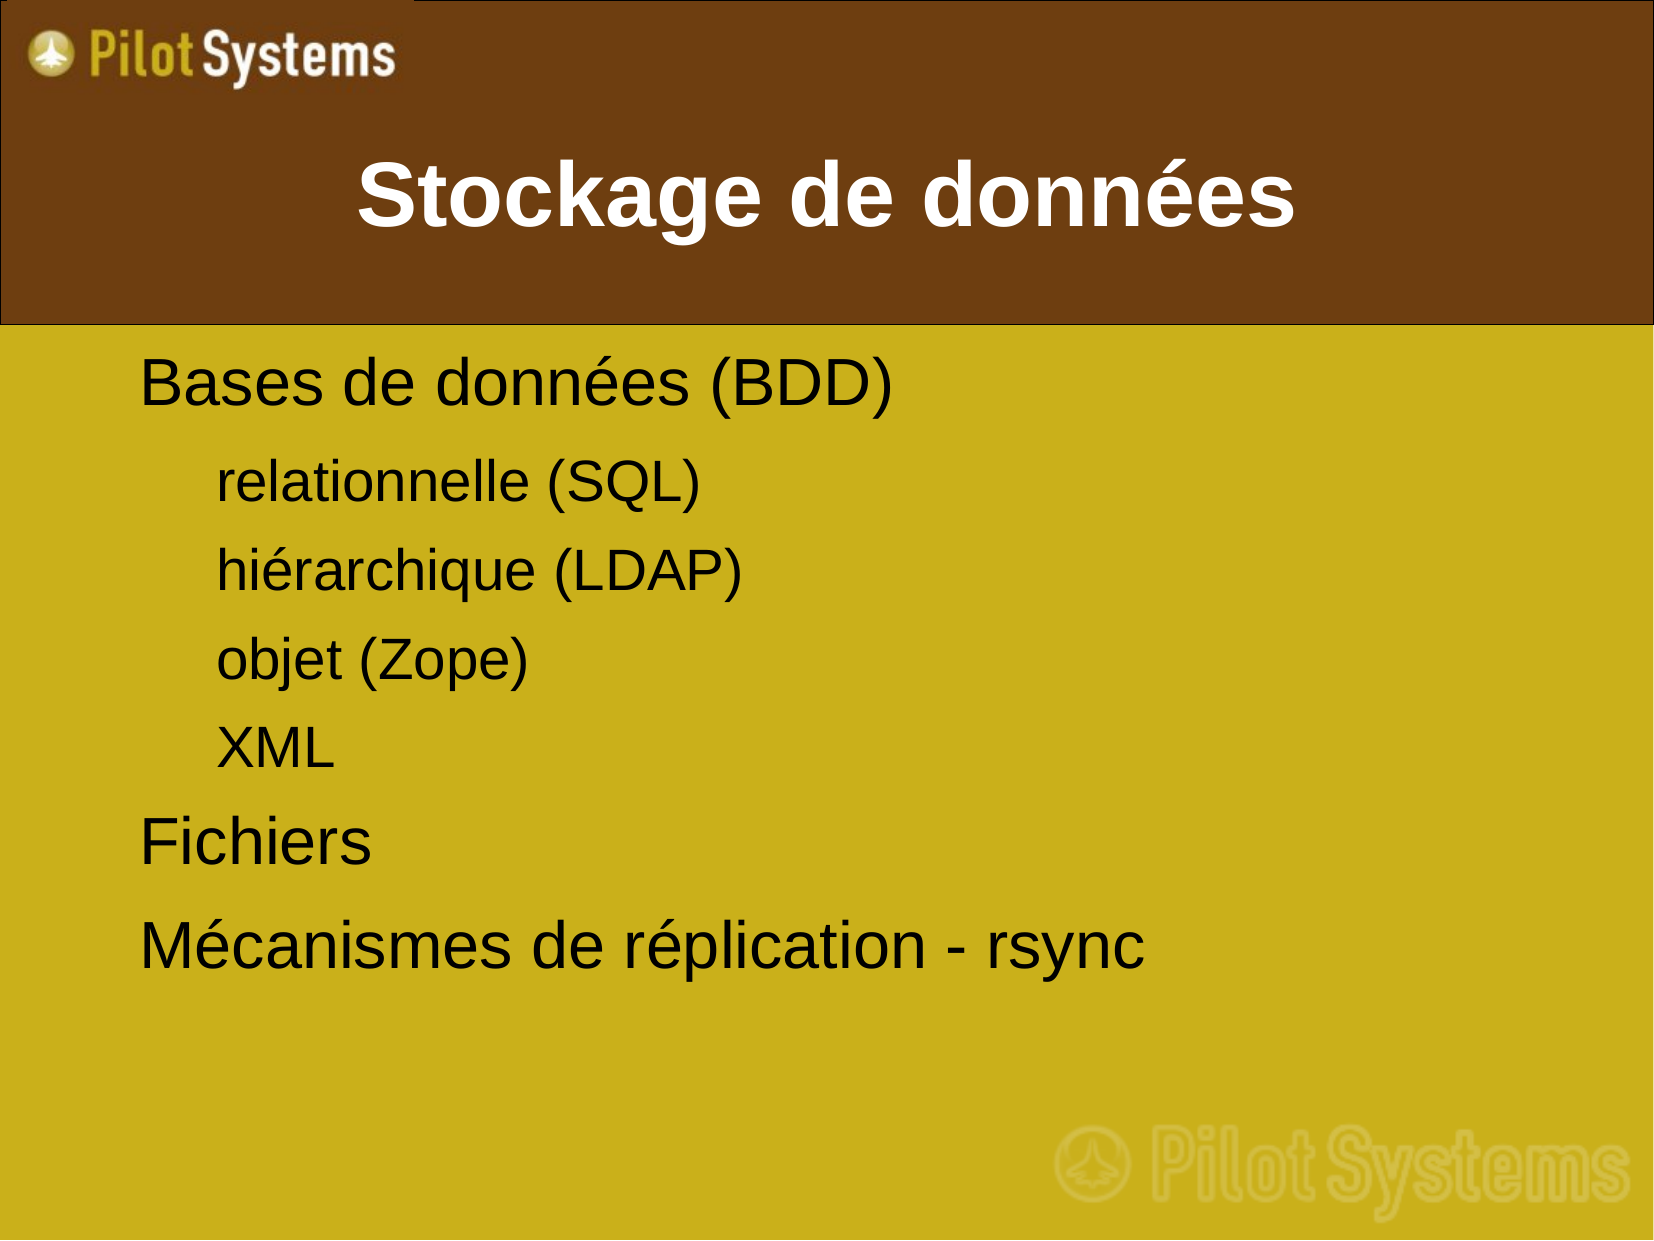

# Stockage de données
Bases de données (BDD)
relationnelle (SQL)
hiérarchique (LDAP)
objet (Zope)
XML
Fichiers
Mécanismes de réplication - rsync